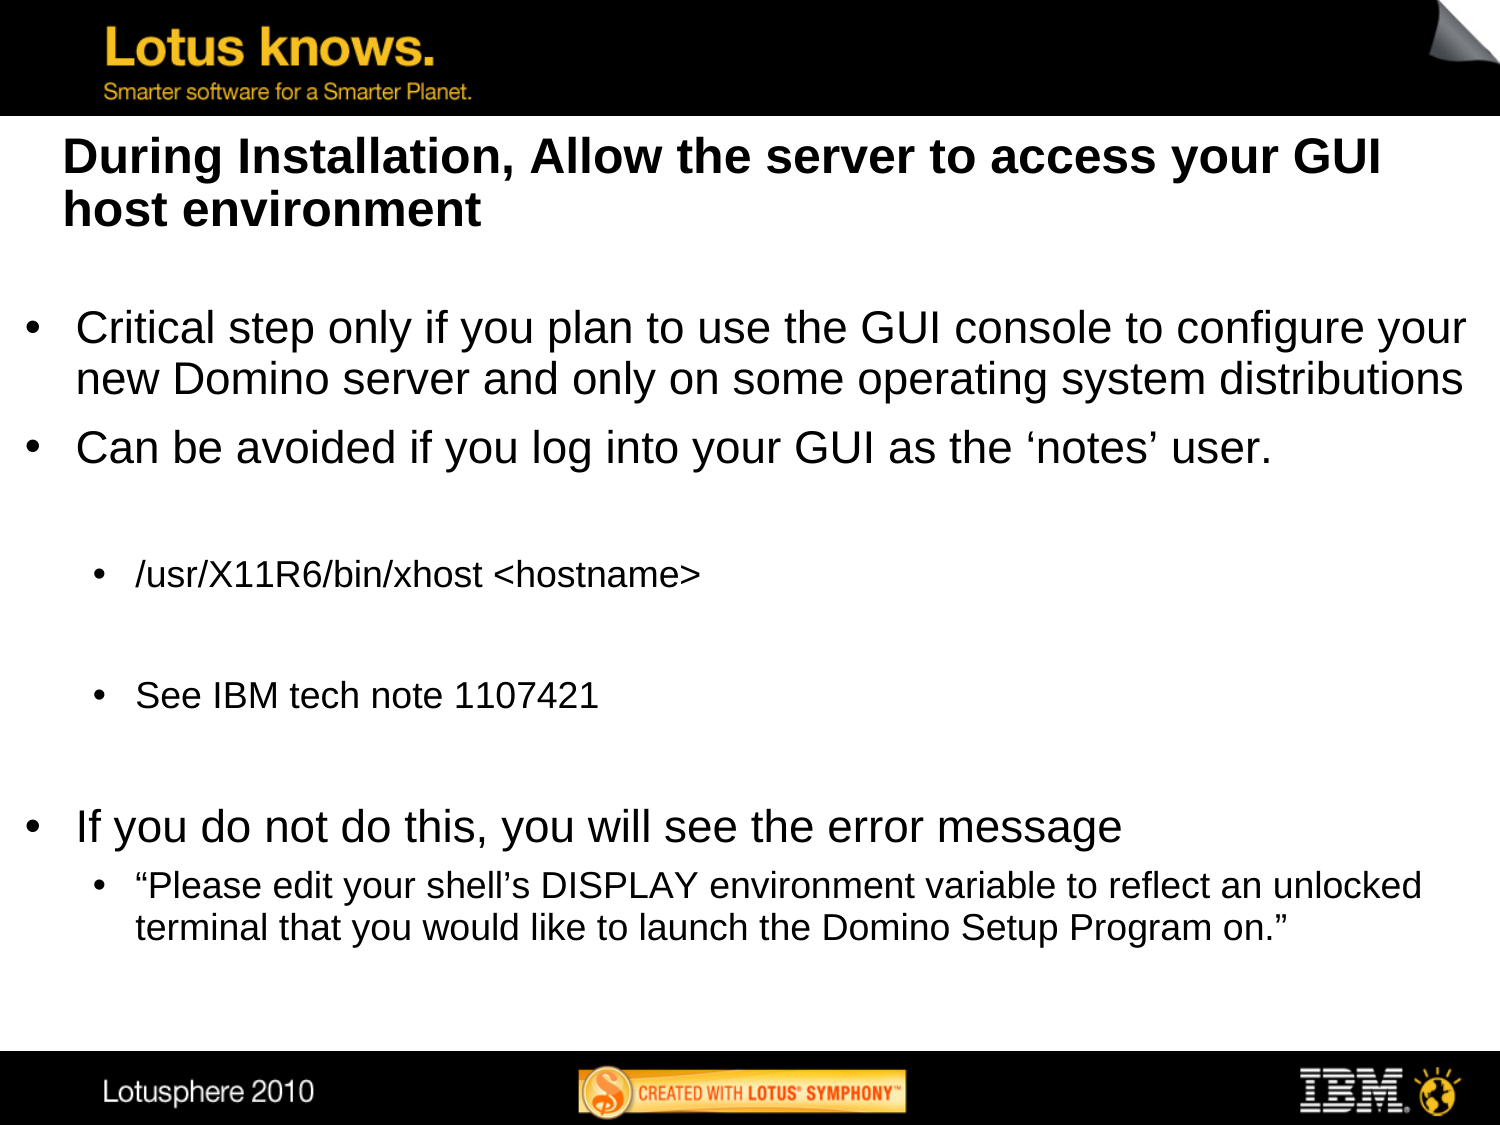

# During Installation, Allow the server to access your GUI host environment
Critical step only if you plan to use the GUI console to configure your new Domino server and only on some operating system distributions
Can be avoided if you log into your GUI as the ‘notes’ user.
/usr/X11R6/bin/xhost <hostname>
See IBM tech note 1107421
If you do not do this, you will see the error message
“Please edit your shell’s DISPLAY environment variable to reflect an unlocked terminal that you would like to launch the Domino Setup Program on.”